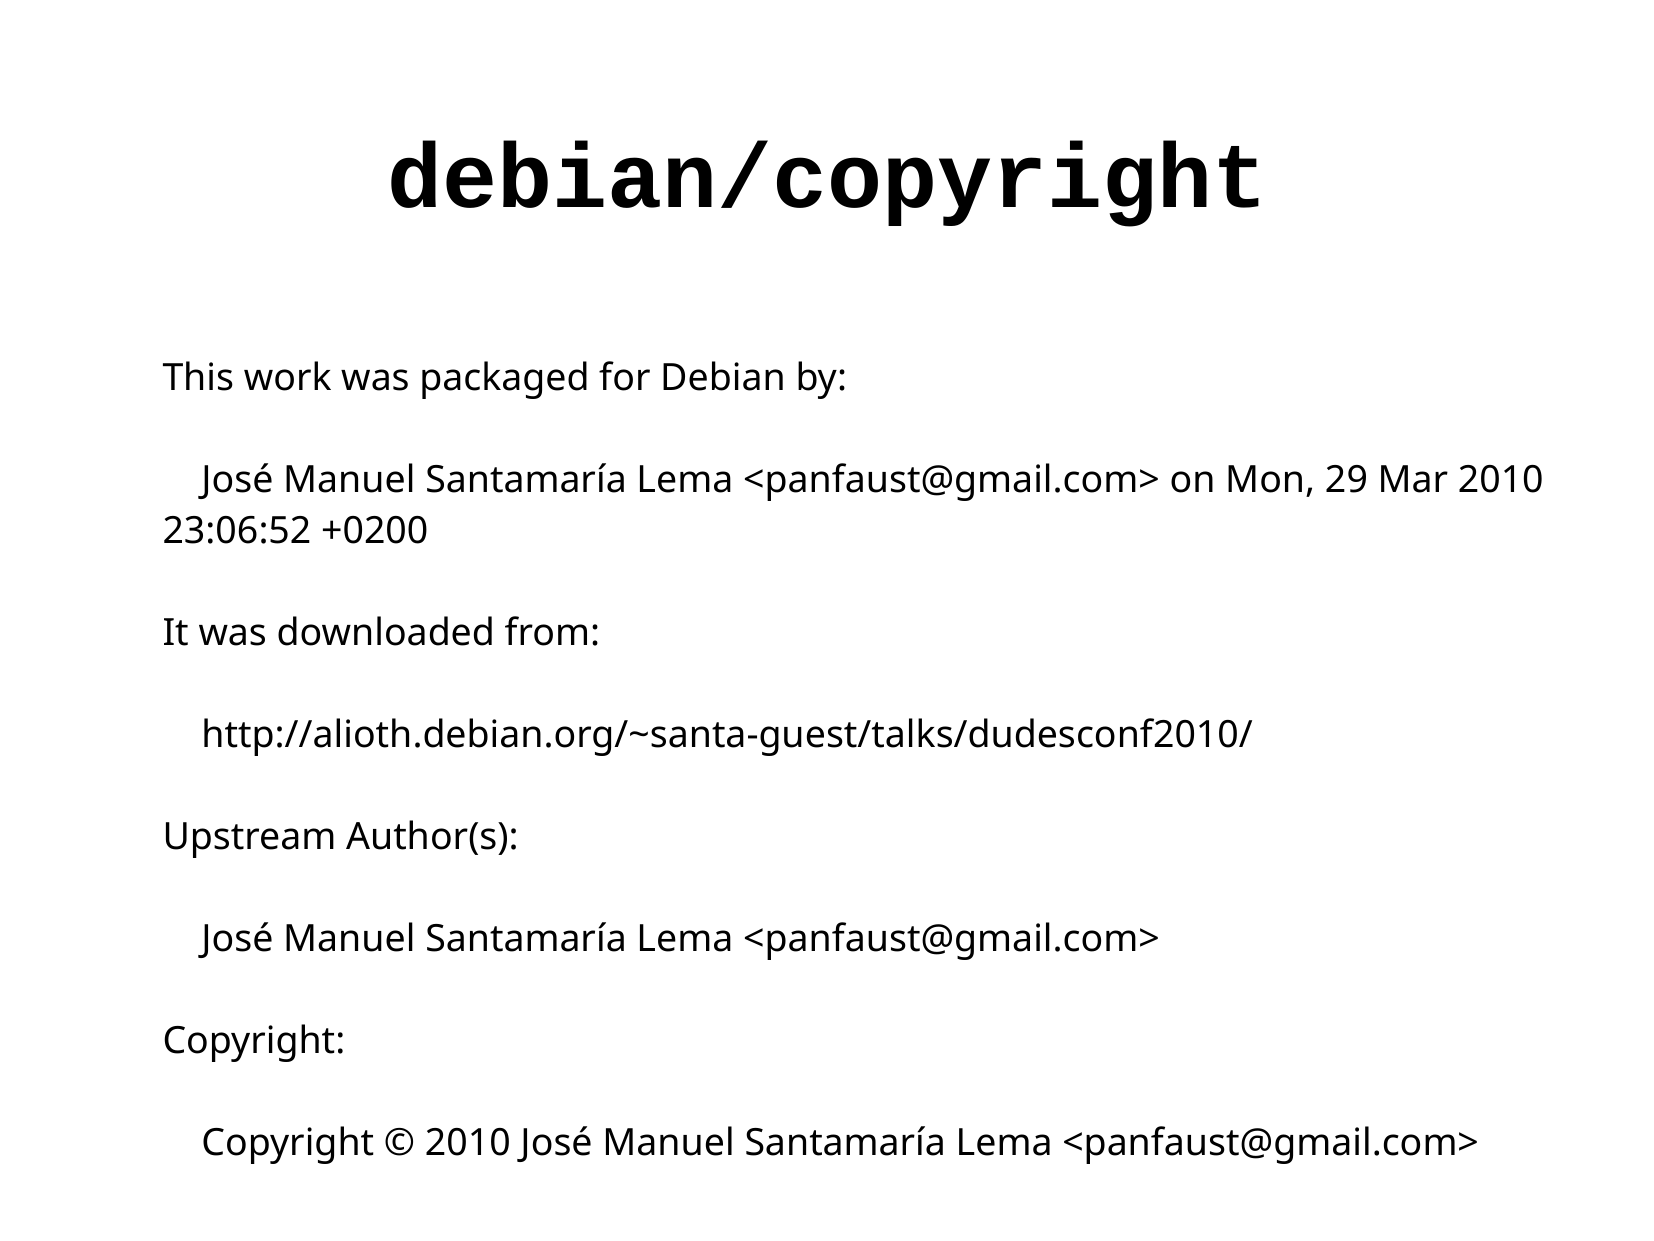

debian/copyright
This work was packaged for Debian by:
 José Manuel Santamaría Lema <panfaust@gmail.com> on Mon, 29 Mar 2010 23:06:52 +0200
It was downloaded from:
 http://alioth.debian.org/~santa-guest/talks/dudesconf2010/
Upstream Author(s):
 José Manuel Santamaría Lema <panfaust@gmail.com>
Copyright:
 Copyright © 2010 José Manuel Santamaría Lema <panfaust@gmail.com>